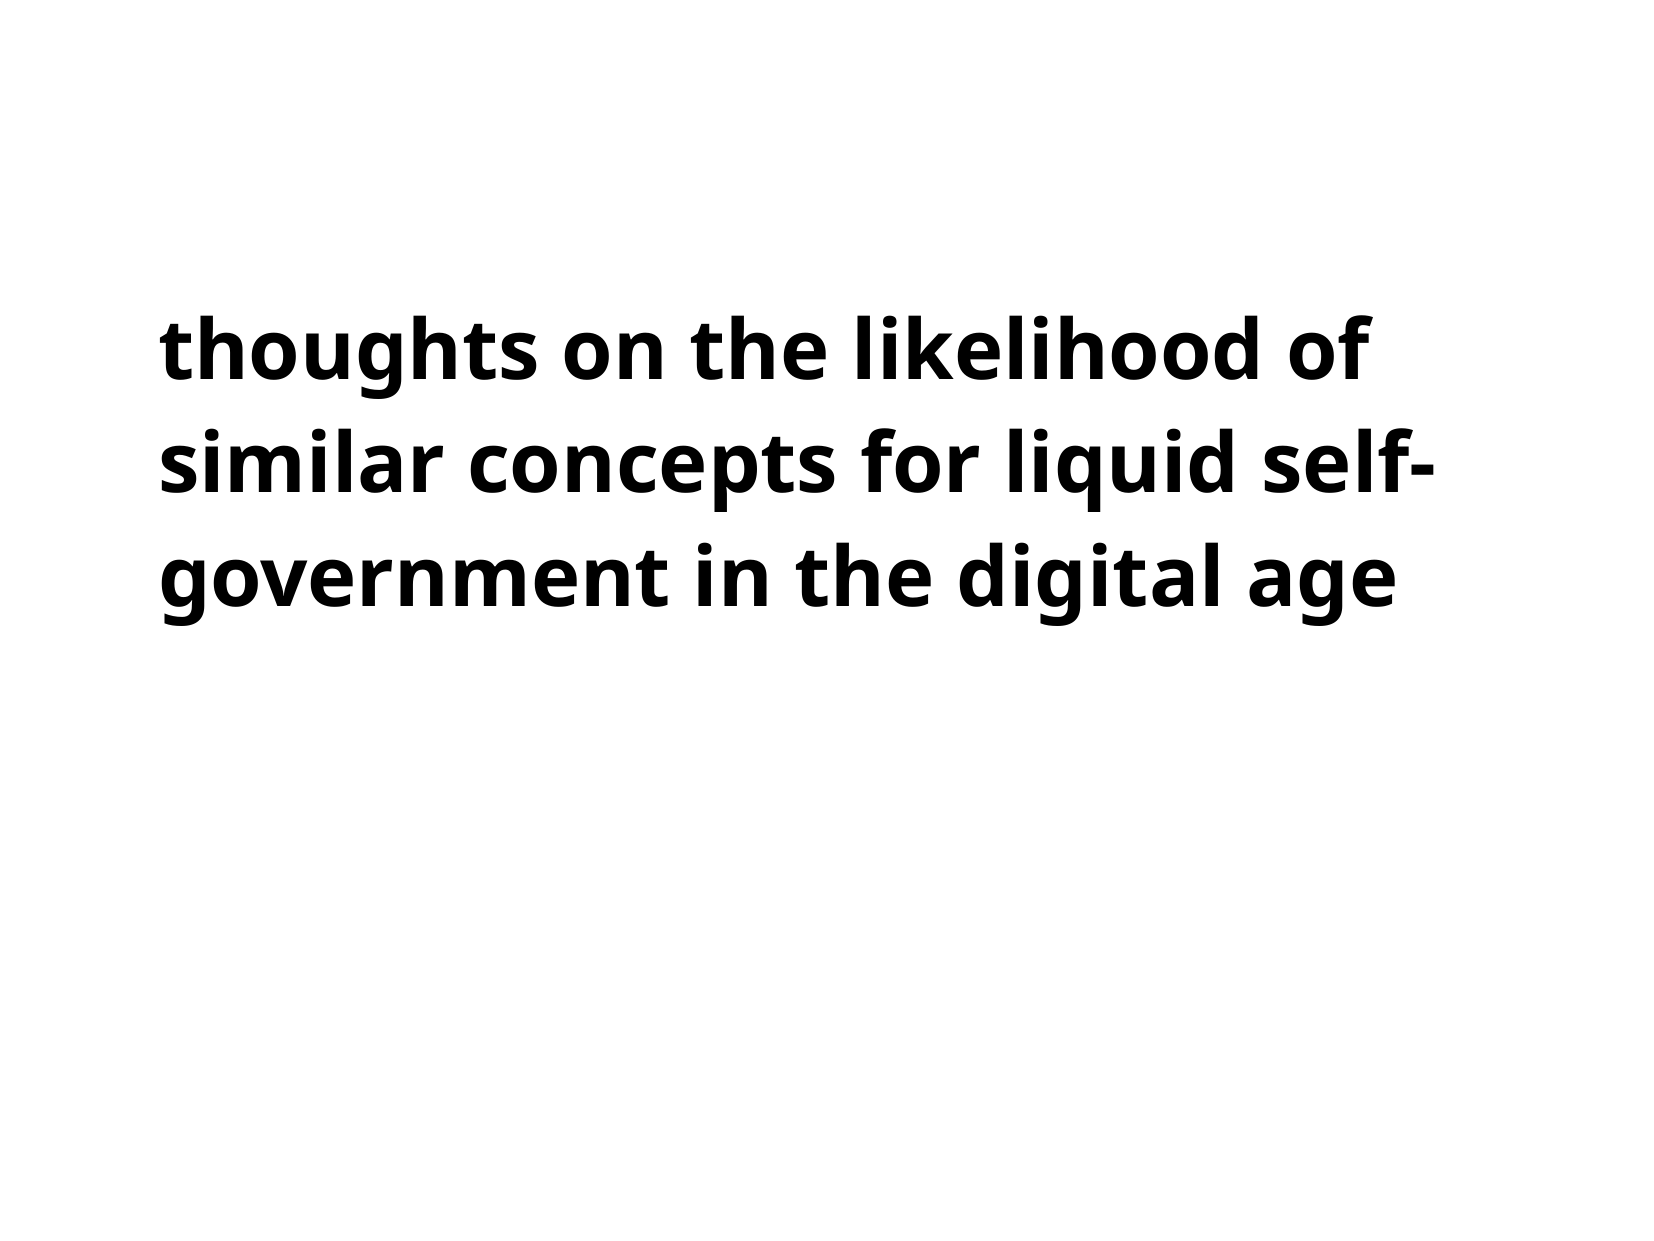

# thoughts on the likelihood of similar concepts for liquid self-government in the digital age